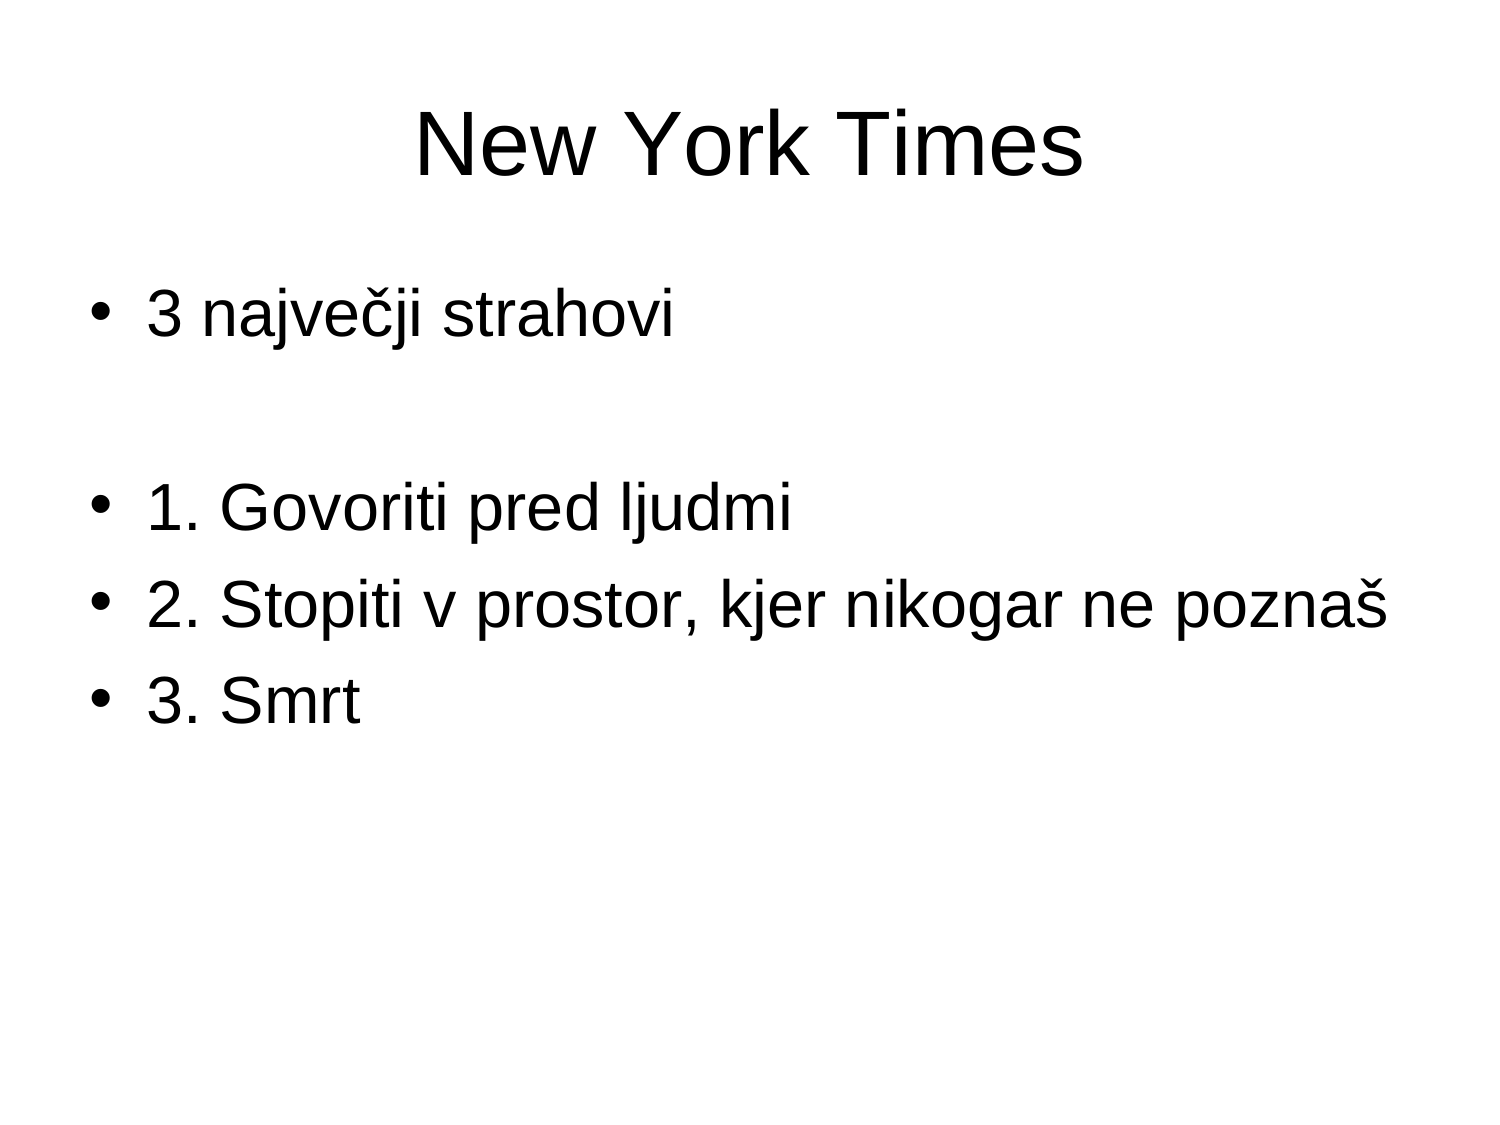

# New York Times
3 največji strahovi
1. Govoriti pred ljudmi
2. Stopiti v prostor, kjer nikogar ne poznaš
3. Smrt